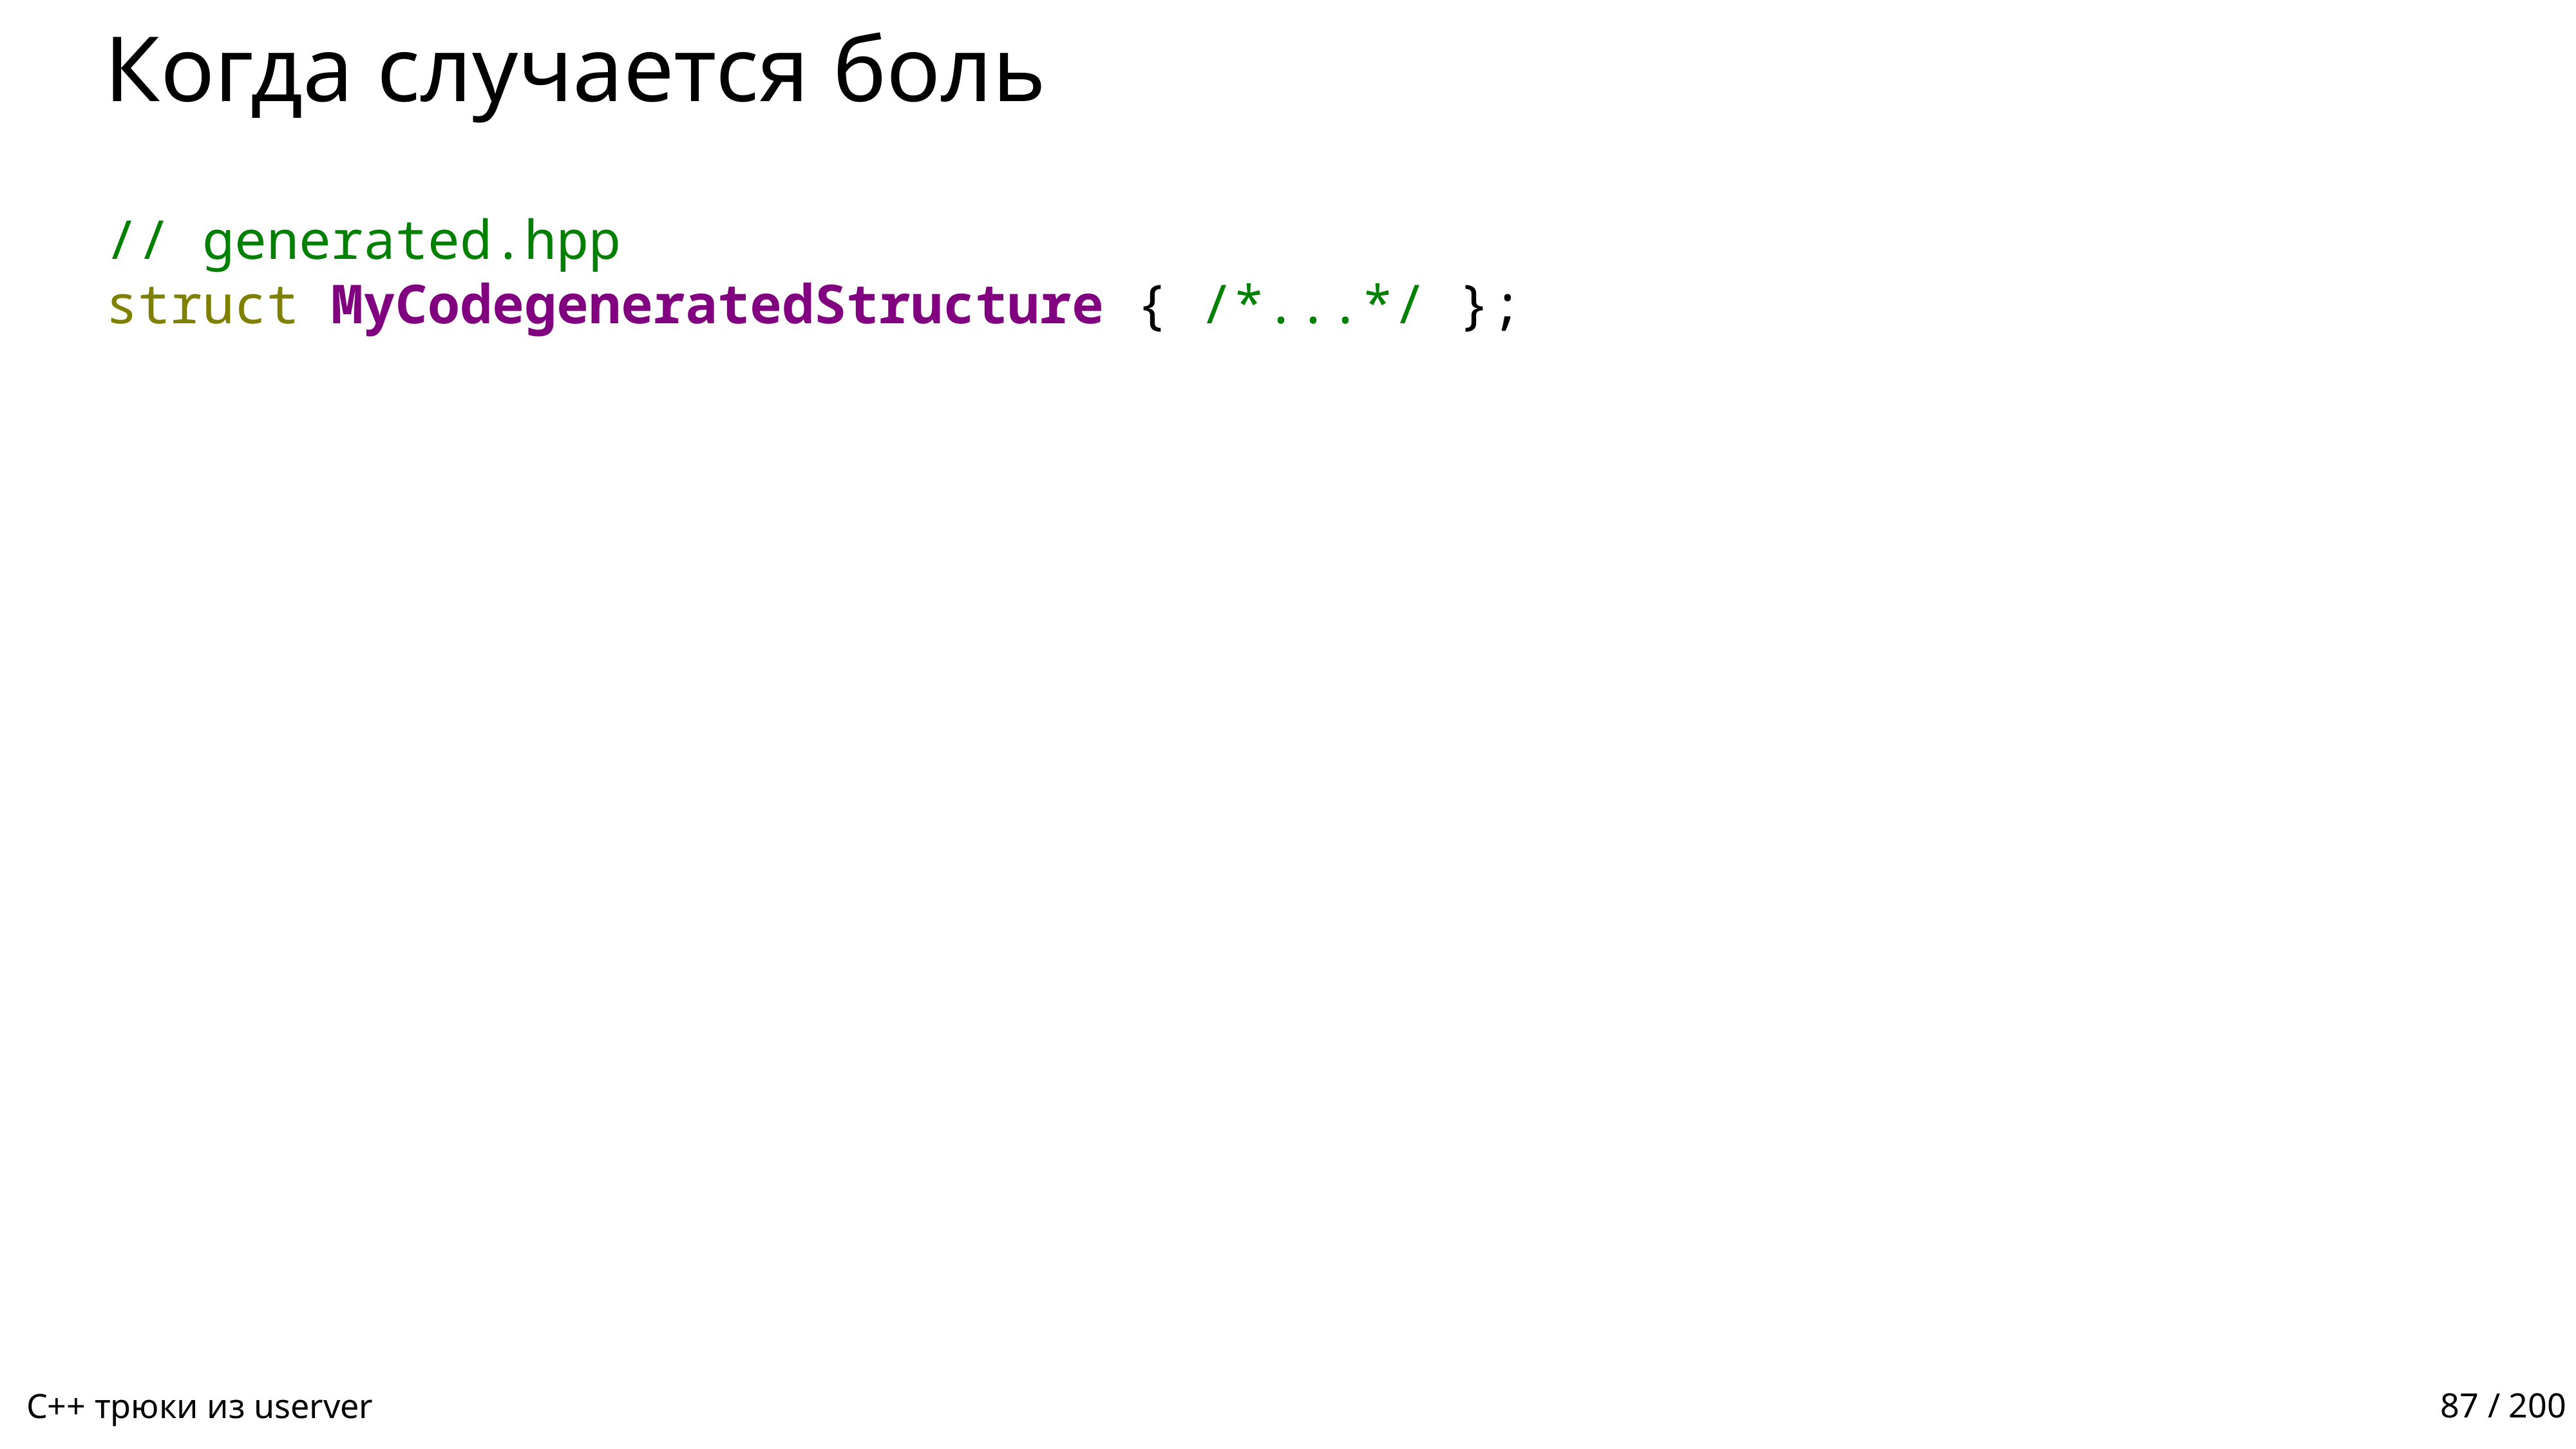

Когда случается боль
# // generated.hpp
struct MyCodegeneratedStructure { /*...*/ };
C++ трюки из userver